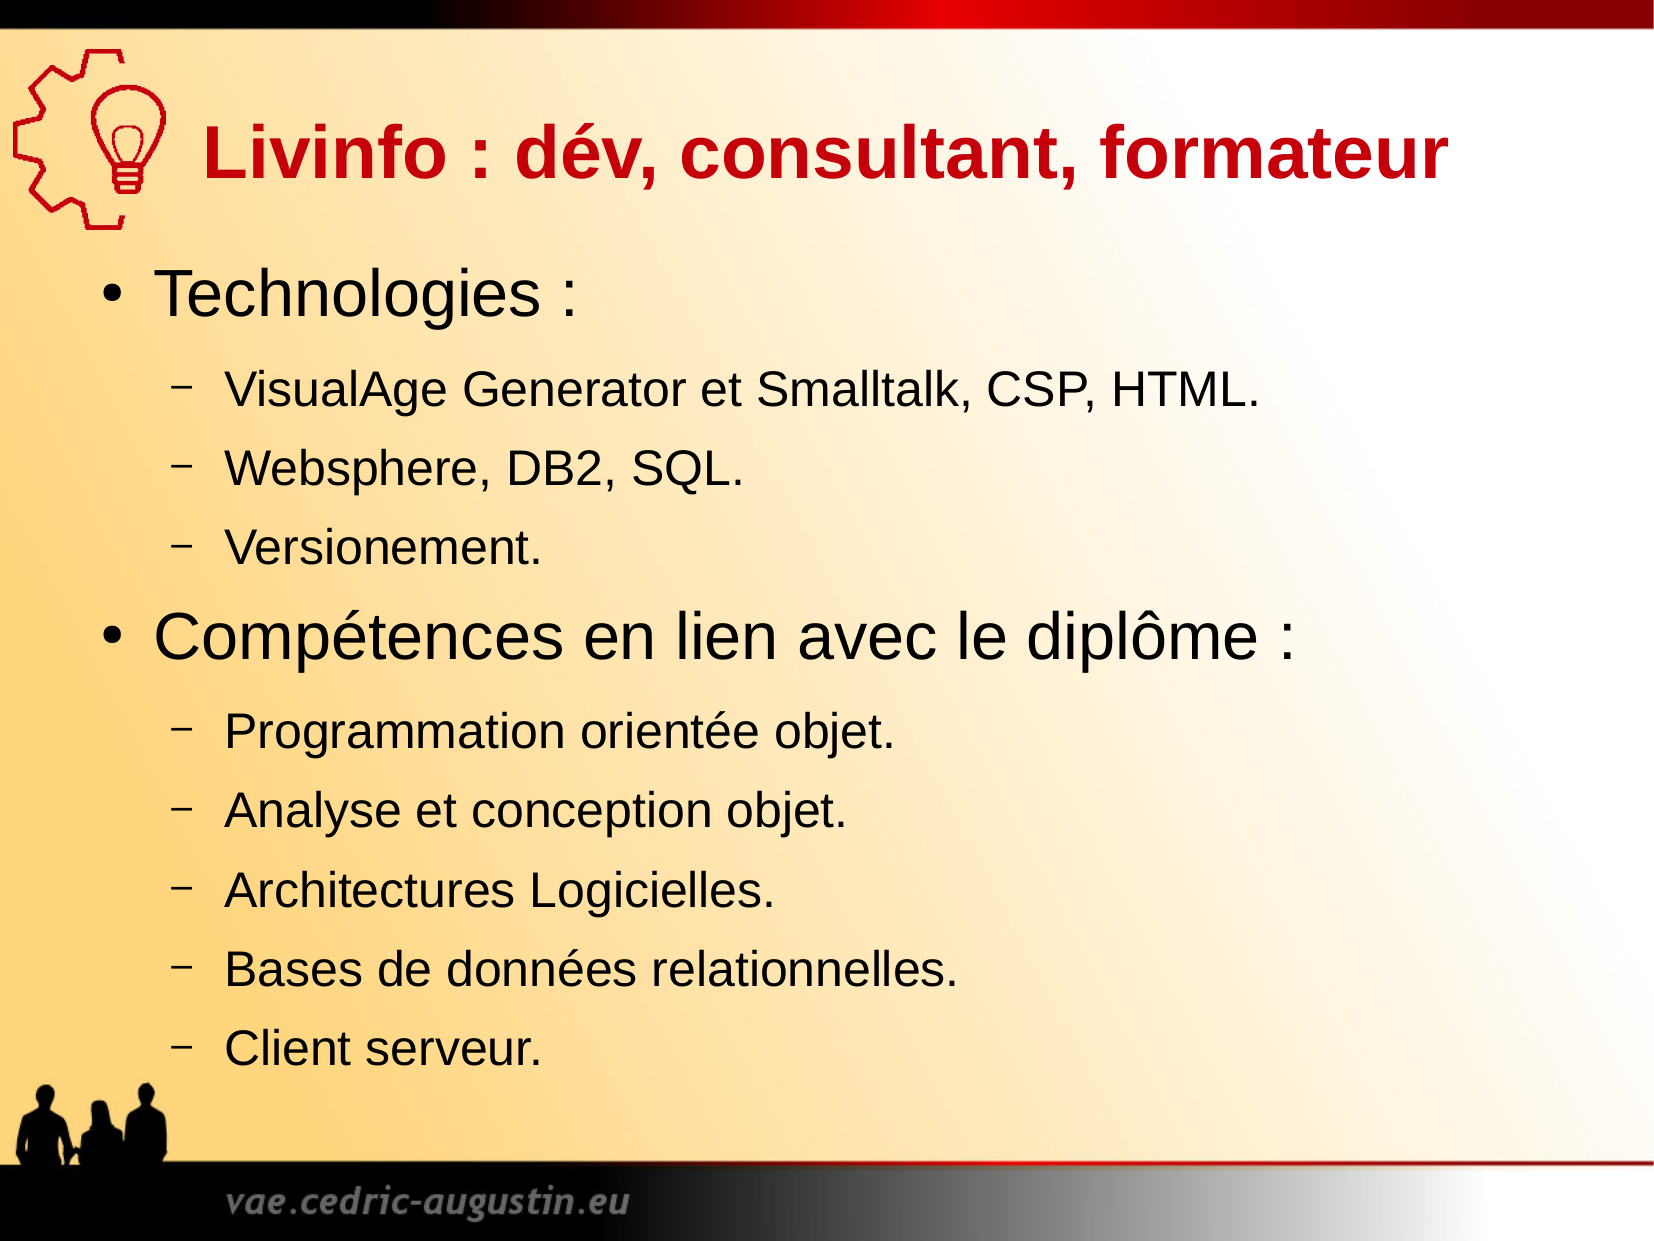

# Livinfo : dév, consultant, formateur
Technologies :
VisualAge Generator et Smalltalk, CSP, HTML.
Websphere, DB2, SQL.
Versionement.
Compétences en lien avec le diplôme :
Programmation orientée objet.
Analyse et conception objet.
Architectures Logicielles.
Bases de données relationnelles.
Client serveur.